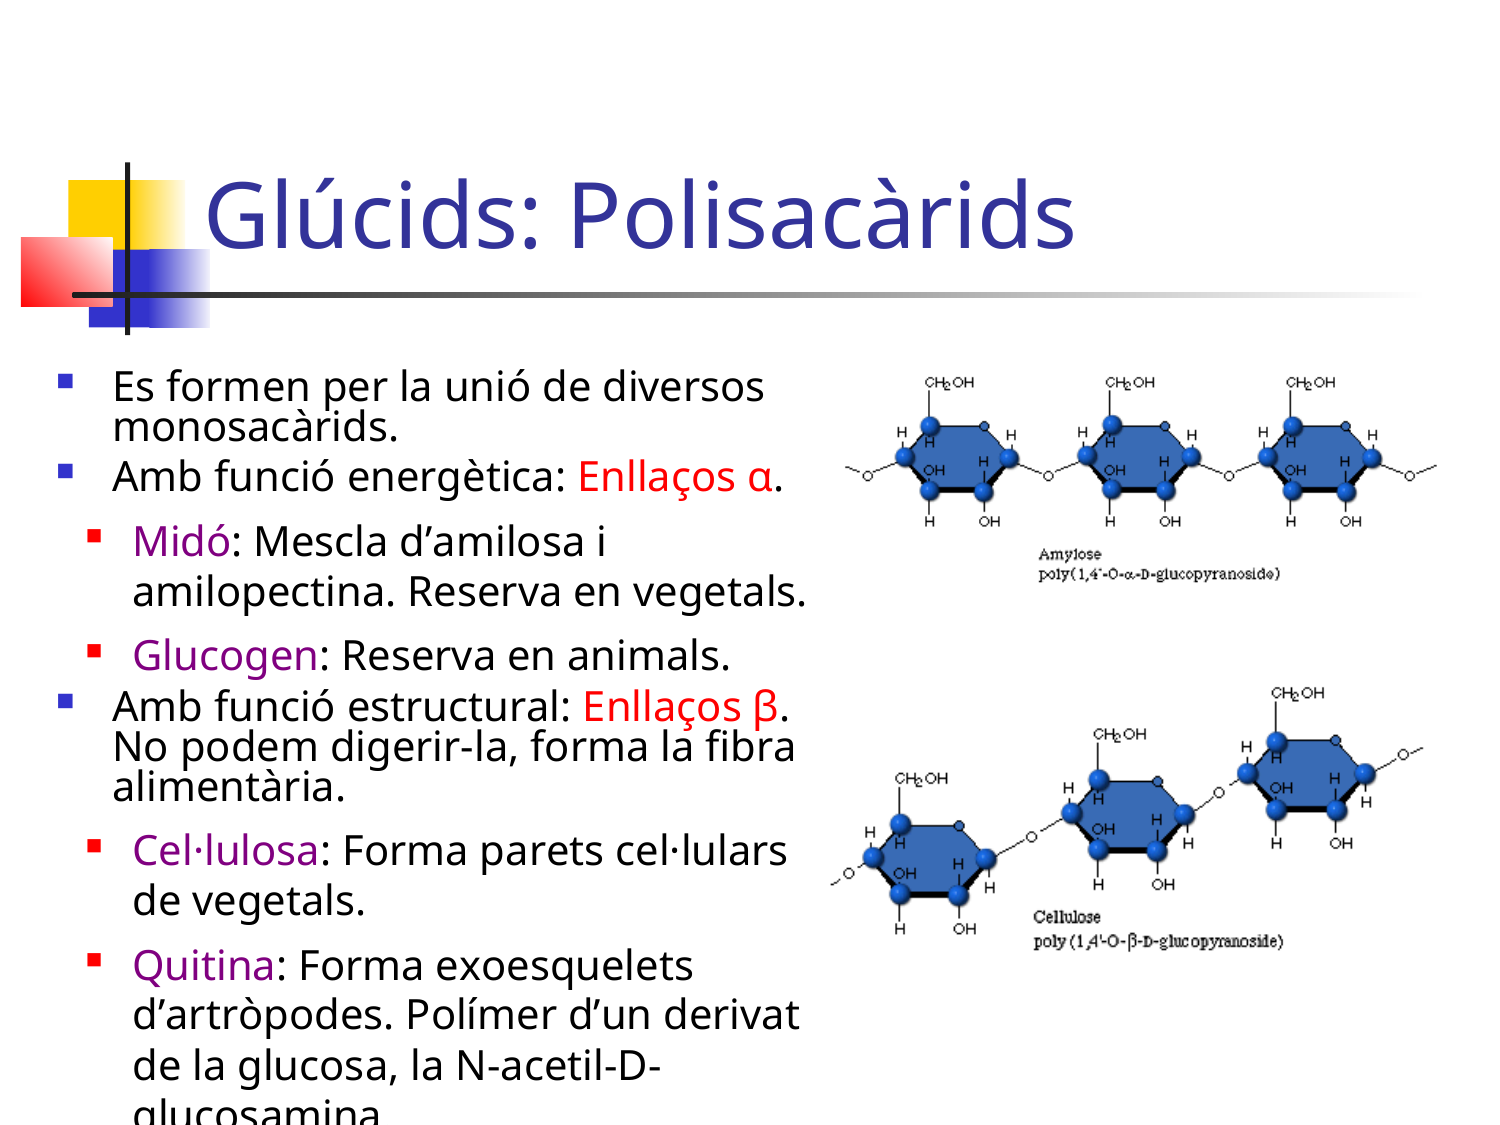

# Glúcids: Polisacàrids
Es formen per la unió de diversos monosacàrids.
Amb funció energètica: Enllaços α.
Midó: Mescla d’amilosa i amilopectina. Reserva en vegetals.
Glucogen: Reserva en animals.
Amb funció estructural: Enllaços β. No podem digerir-la, forma la fibra alimentària.
Cel·lulosa: Forma parets cel·lulars de vegetals.
Quitina: Forma exoesquelets d’artròpodes. Polímer d’un derivat de la glucosa, la N-acetil-D-glucosamina.